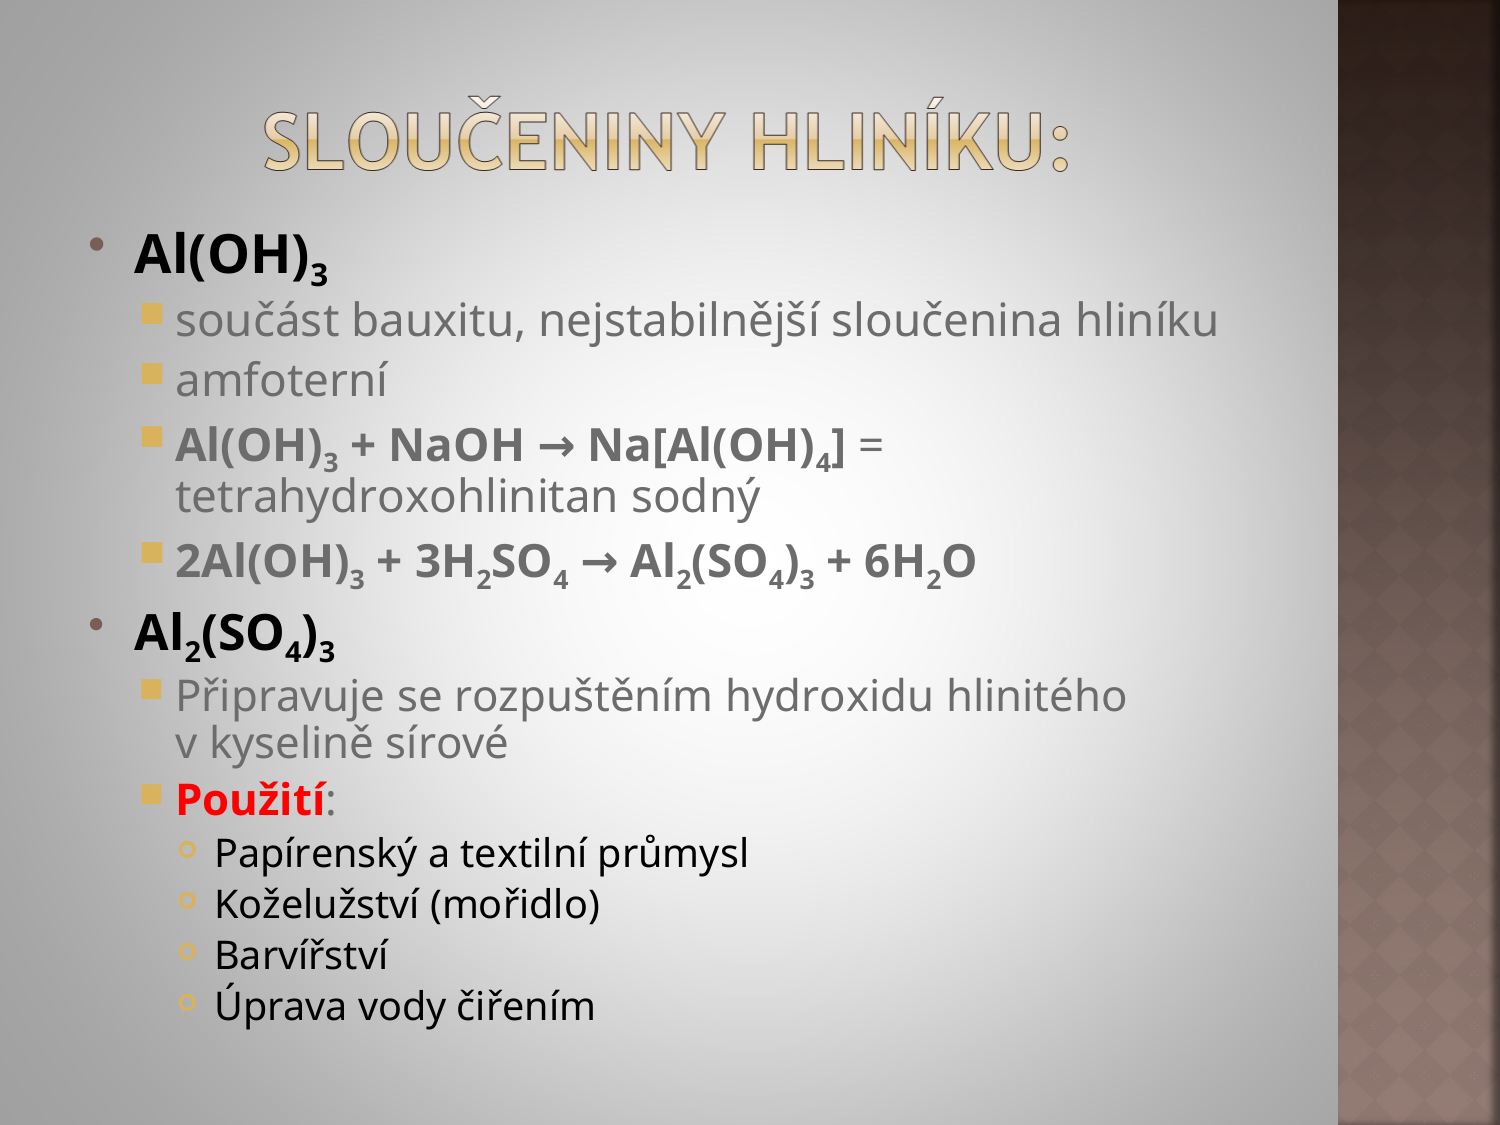

# Al(OH)3
součást bauxitu, nejstabilnější sloučenina hliníku
amfoterní
Al(OH)3 + NaOH → Na[Al(OH)4] = tetrahydroxohlinitan sodný
2Al(OH)3 + 3H2SO4 → Al2(SO4)3 + 6H2O
Al2(SO4)3
Připravuje se rozpuštěním hydroxidu hlinitého
v kyselině sírové
Použití:
Papírenský a textilní průmysl
Koželužství (mořidlo)
Barvířství
Úprava vody čiřením